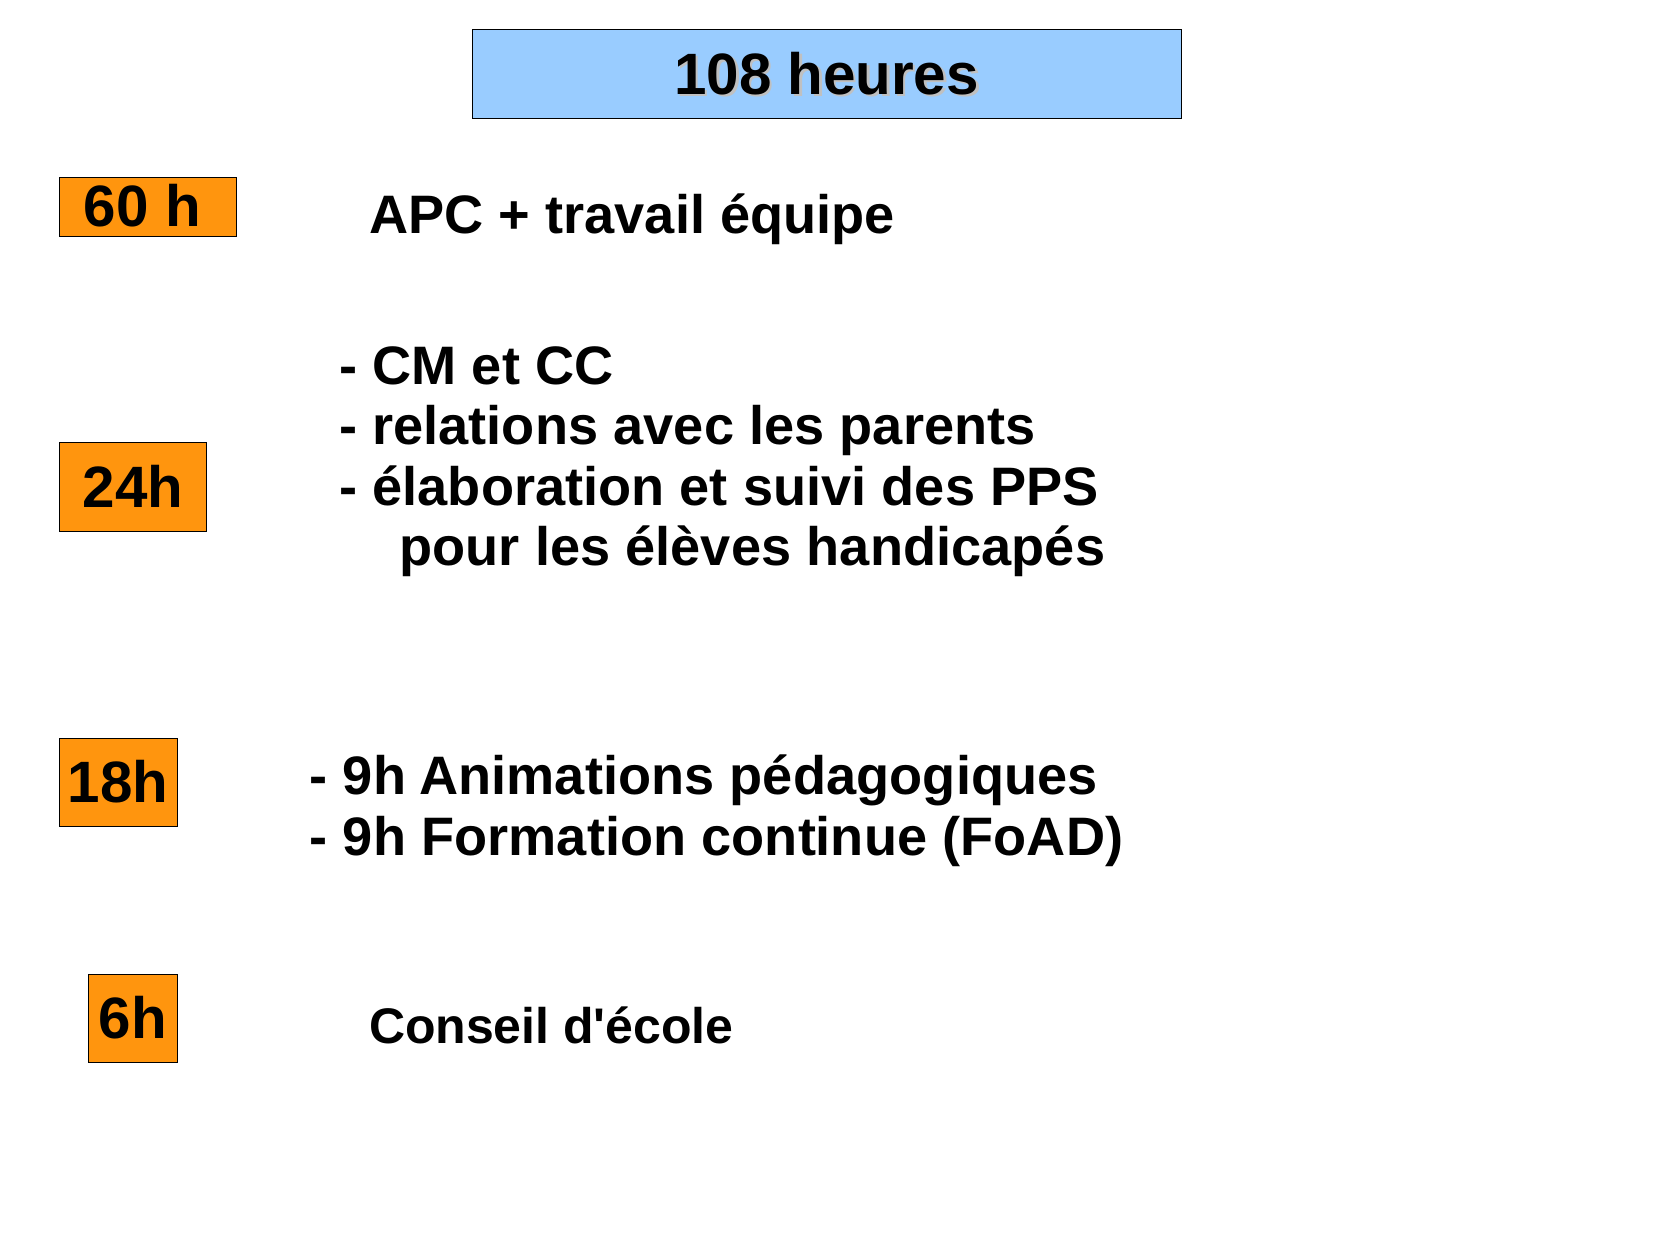

108 heures
60 h
APC + travail équipe
- CM et CC
- relations avec les parents
- élaboration et suivi des PPS pour les élèves handicapés
24h
18h
- 9h Animations pédagogiques
- 9h Formation continue (FoAD)
6h
Conseil d'école